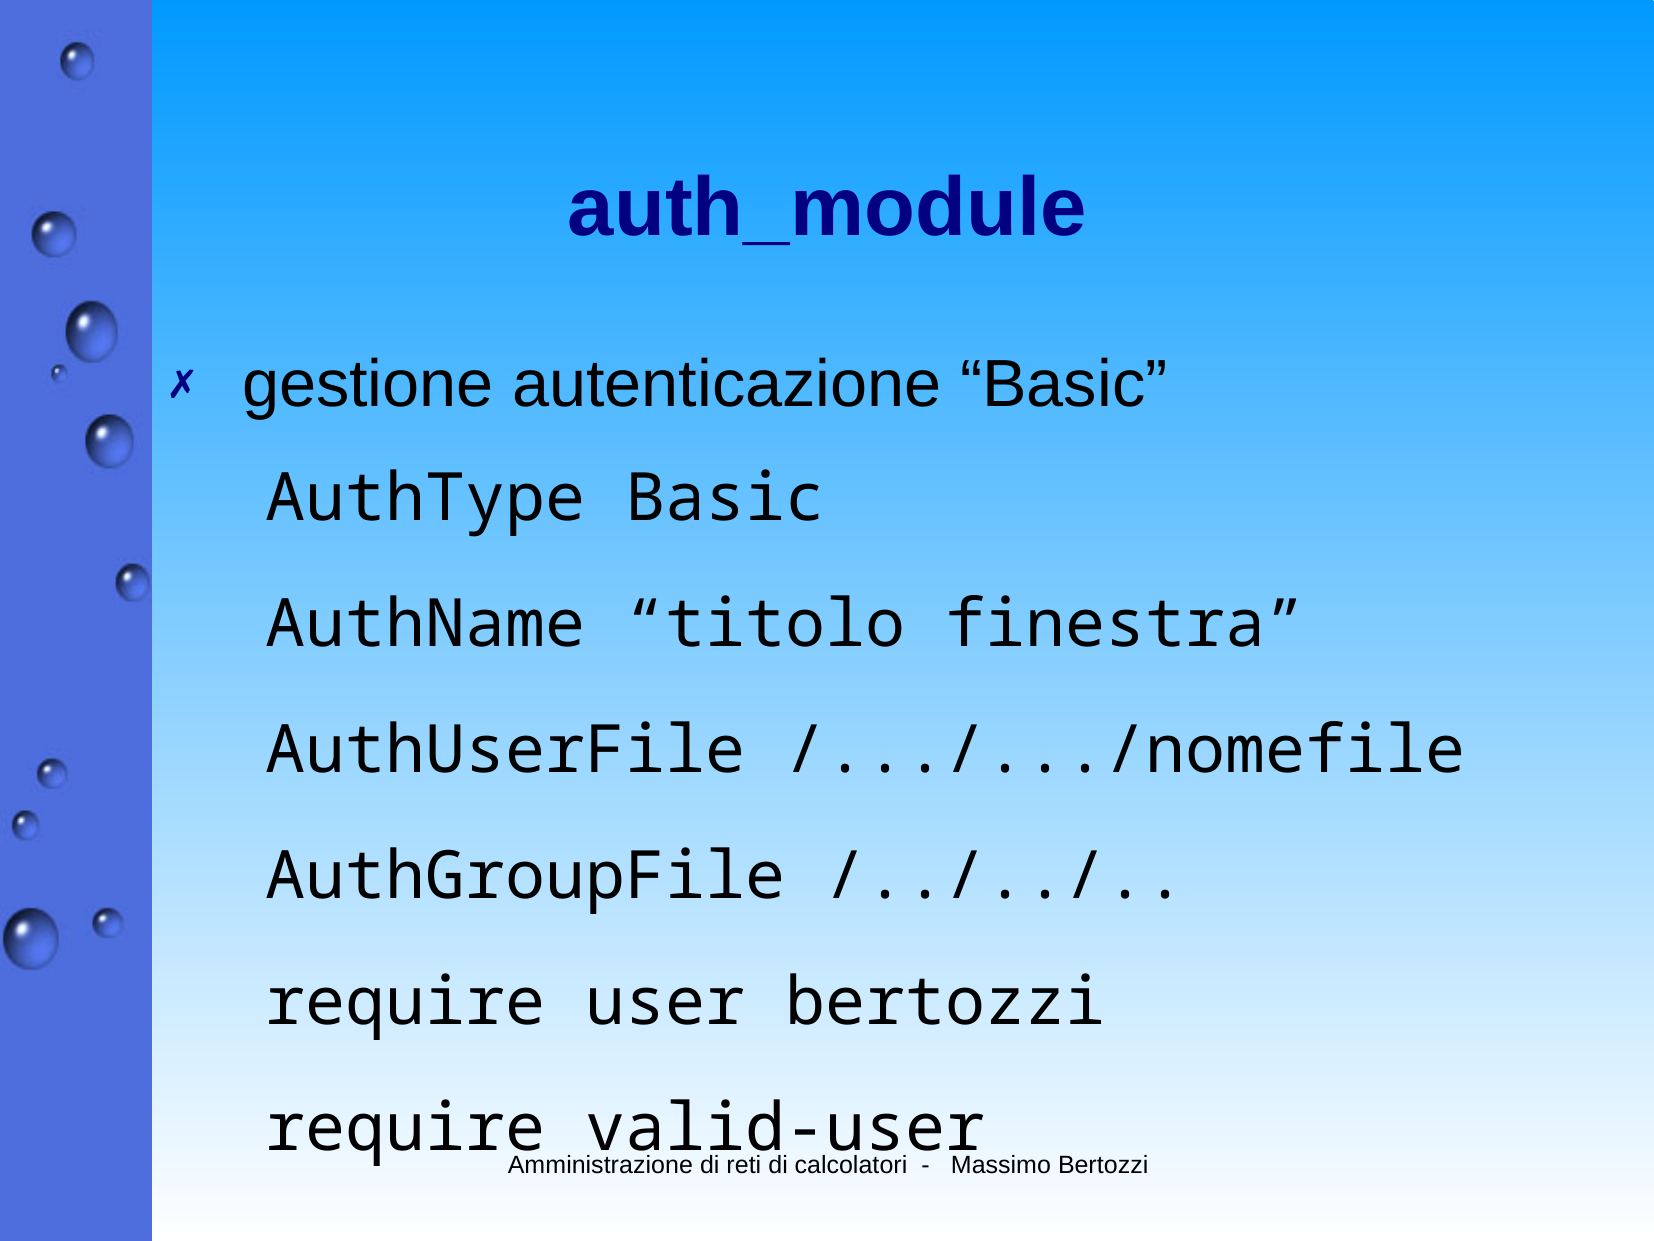

# auth_module
gestione autenticazione “Basic”
AuthType Basic
AuthName “titolo finestra”
AuthUserFile /.../.../nomefile
AuthGroupFile /../../..
require user bertozzi
require valid-user